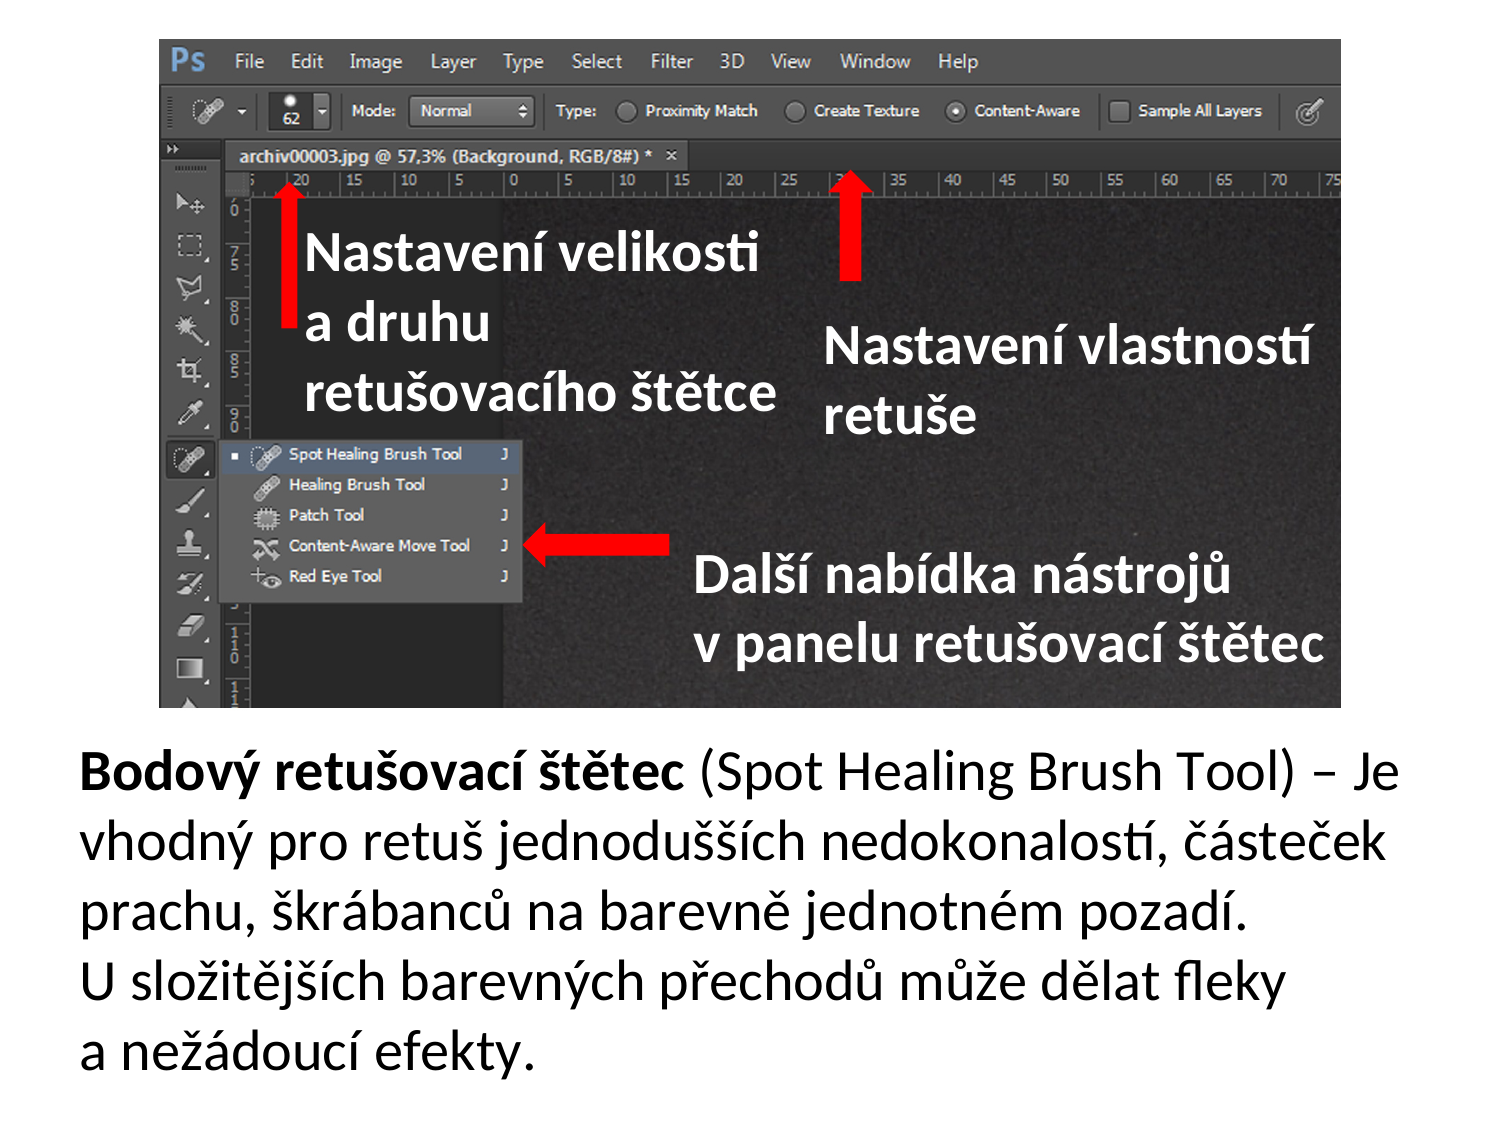

Nastavení velikosti a druhu retušovacího štětce
Nastavení vlastností retuše
Další nabídka nástrojů
v panelu retušovací štětec
Bodový retušovací štětec (Spot Healing Brush Tool) – Je vhodný pro retuš jednodušších nedokonalostí, částeček prachu, škrábanců na barevně jednotném pozadí.
U složitějších barevných přechodů může dělat fleky
a nežádoucí efekty.